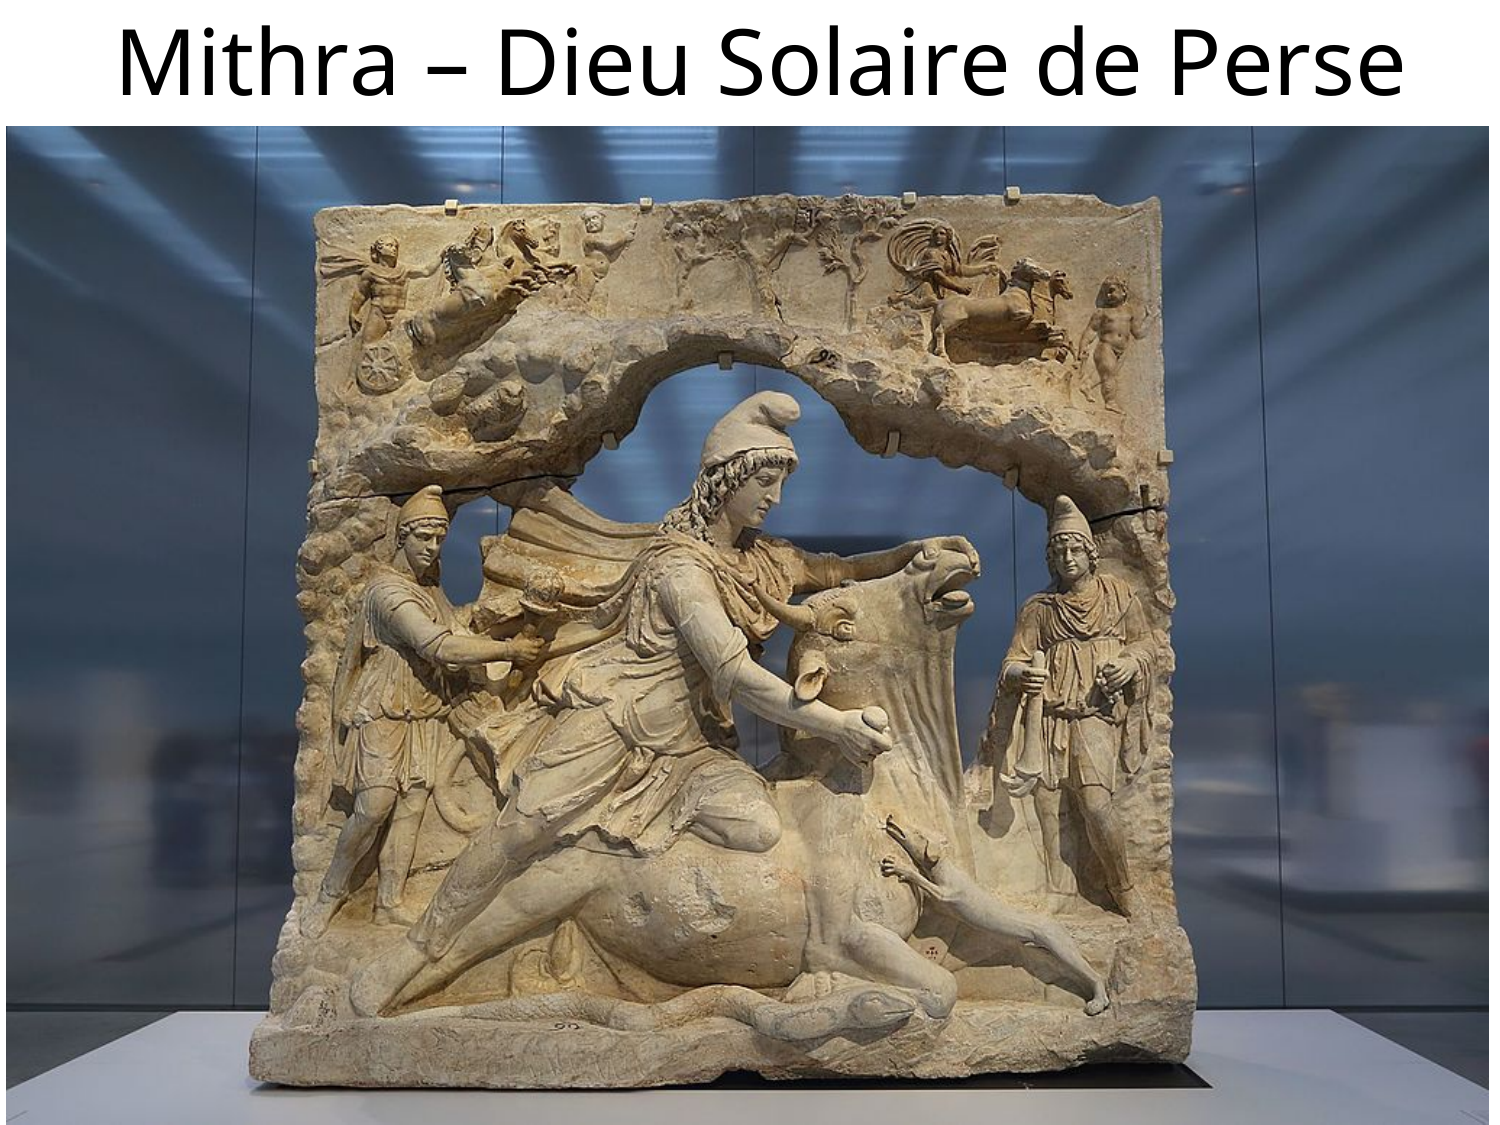

# Mithra – Dieu Solaire de Perse